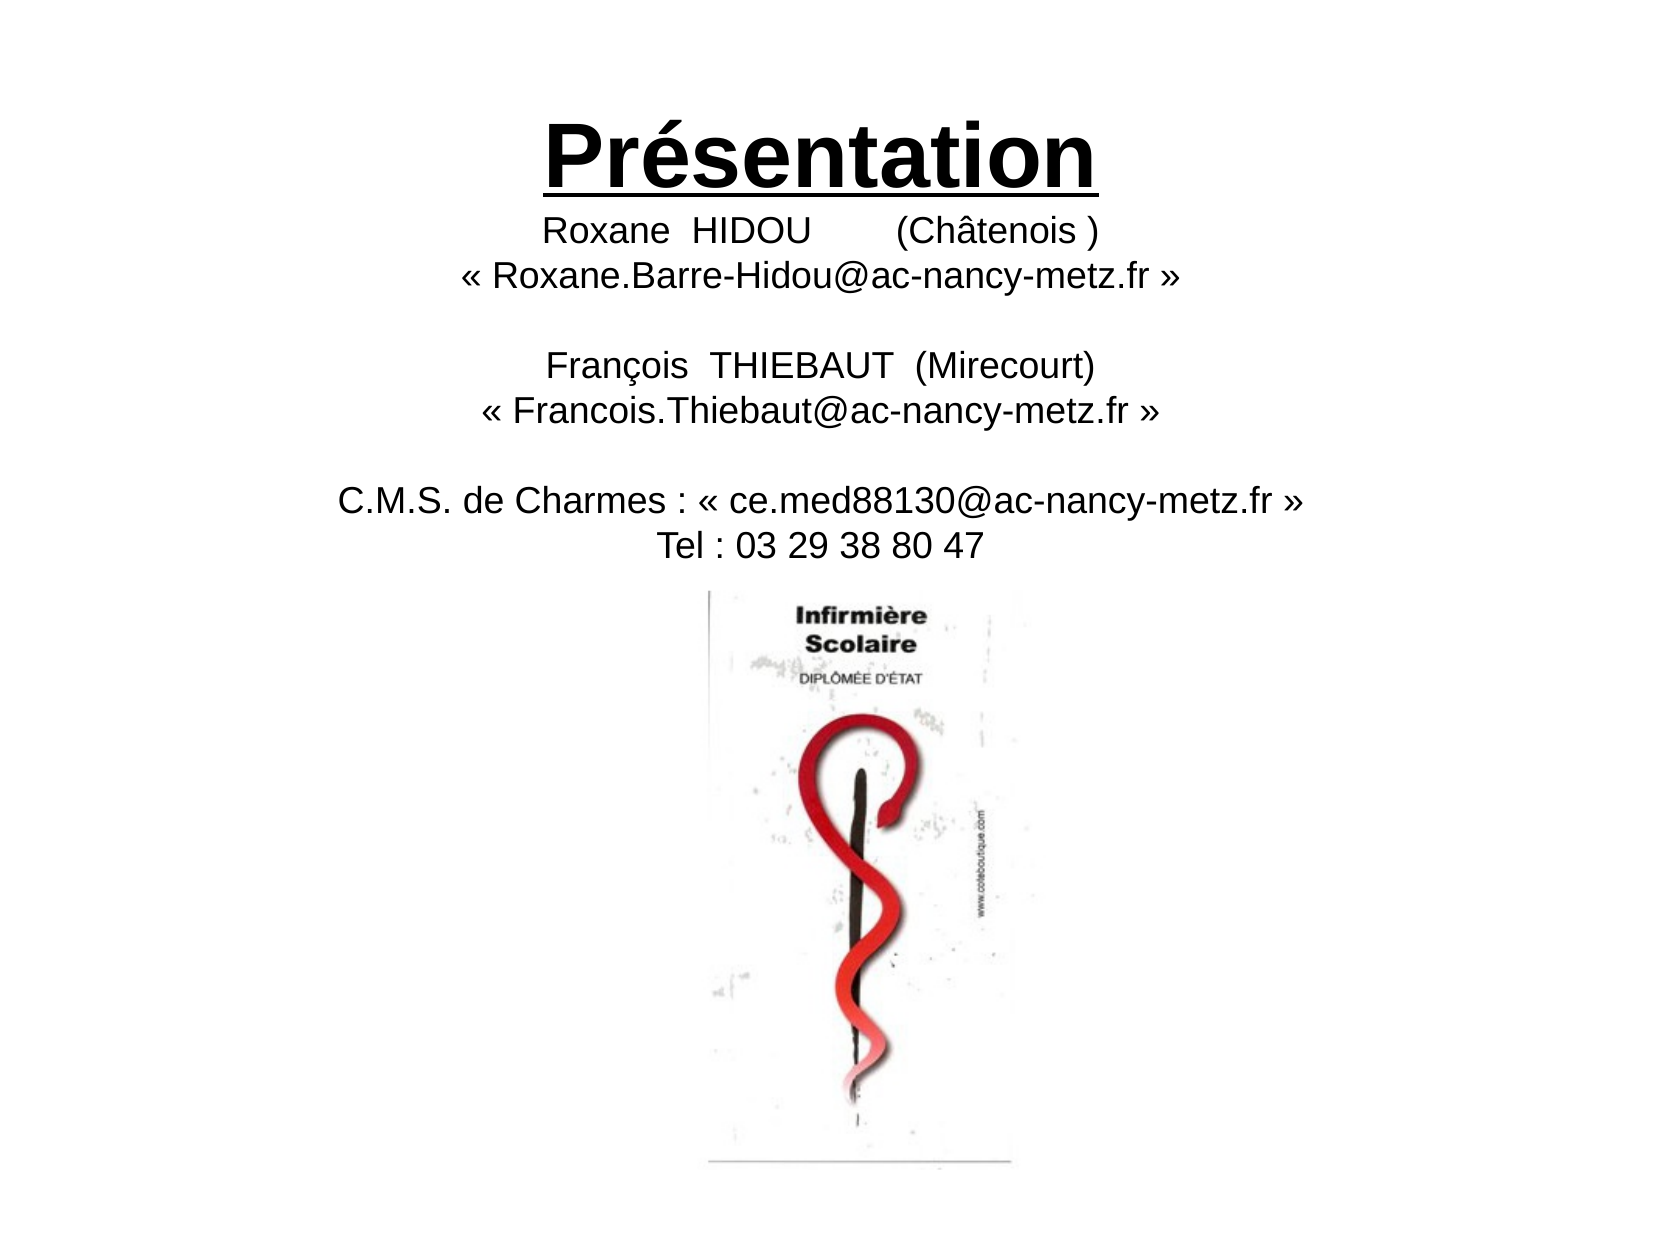

# Présentation Roxane HIDOU (Châtenois ) « Roxane.Barre-Hidou@ac-nancy-metz.fr » François THIEBAUT (Mirecourt) « Francois.Thiebaut@ac-nancy-metz.fr » C.M.S. de Charmes : « ce.med88130@ac-nancy-metz.fr » Tel : 03 29 38 80 47